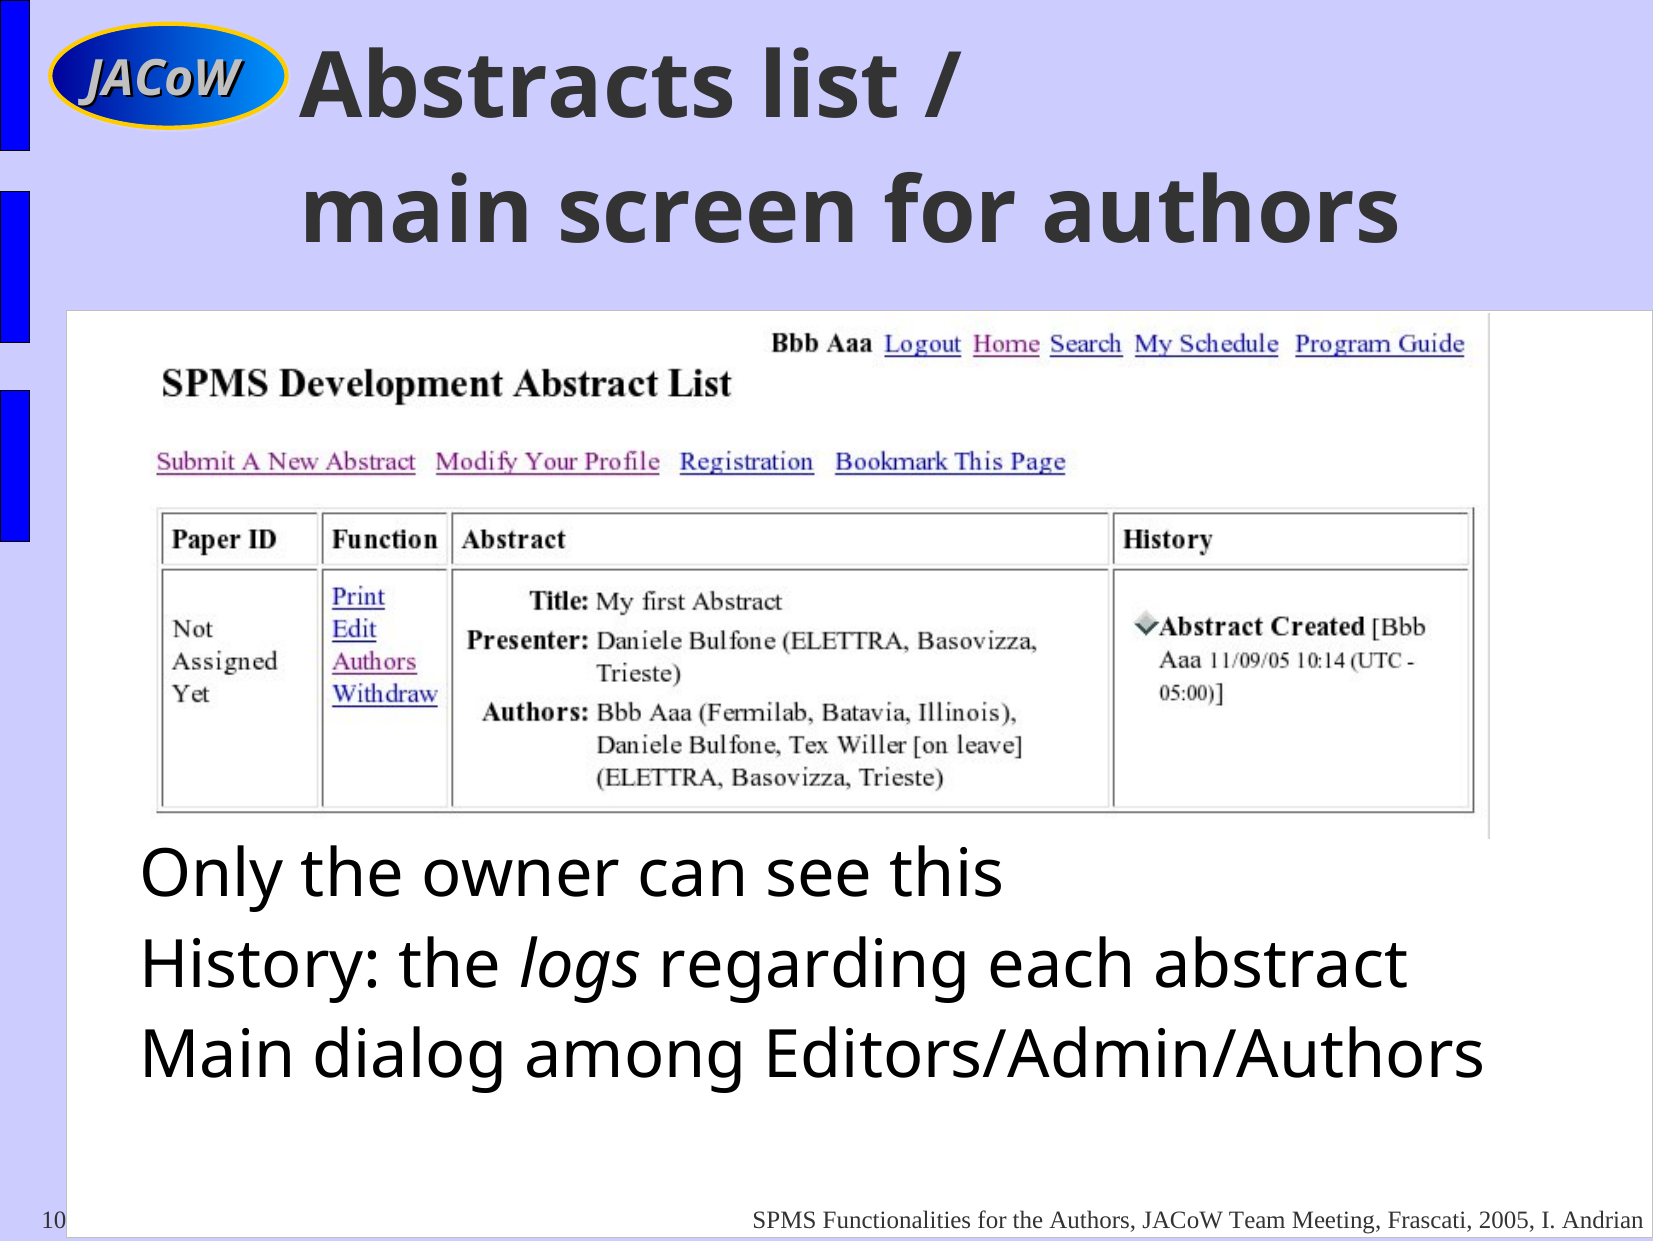

# Abstracts list / main screen for authors
Only the owner can see this
History: the logs regarding each abstract
Main dialog among Editors/Admin/Authors
10
SPMS Functionalities for the Authors, JACoW Team Meeting, Frascati, 2005, I. Andrian